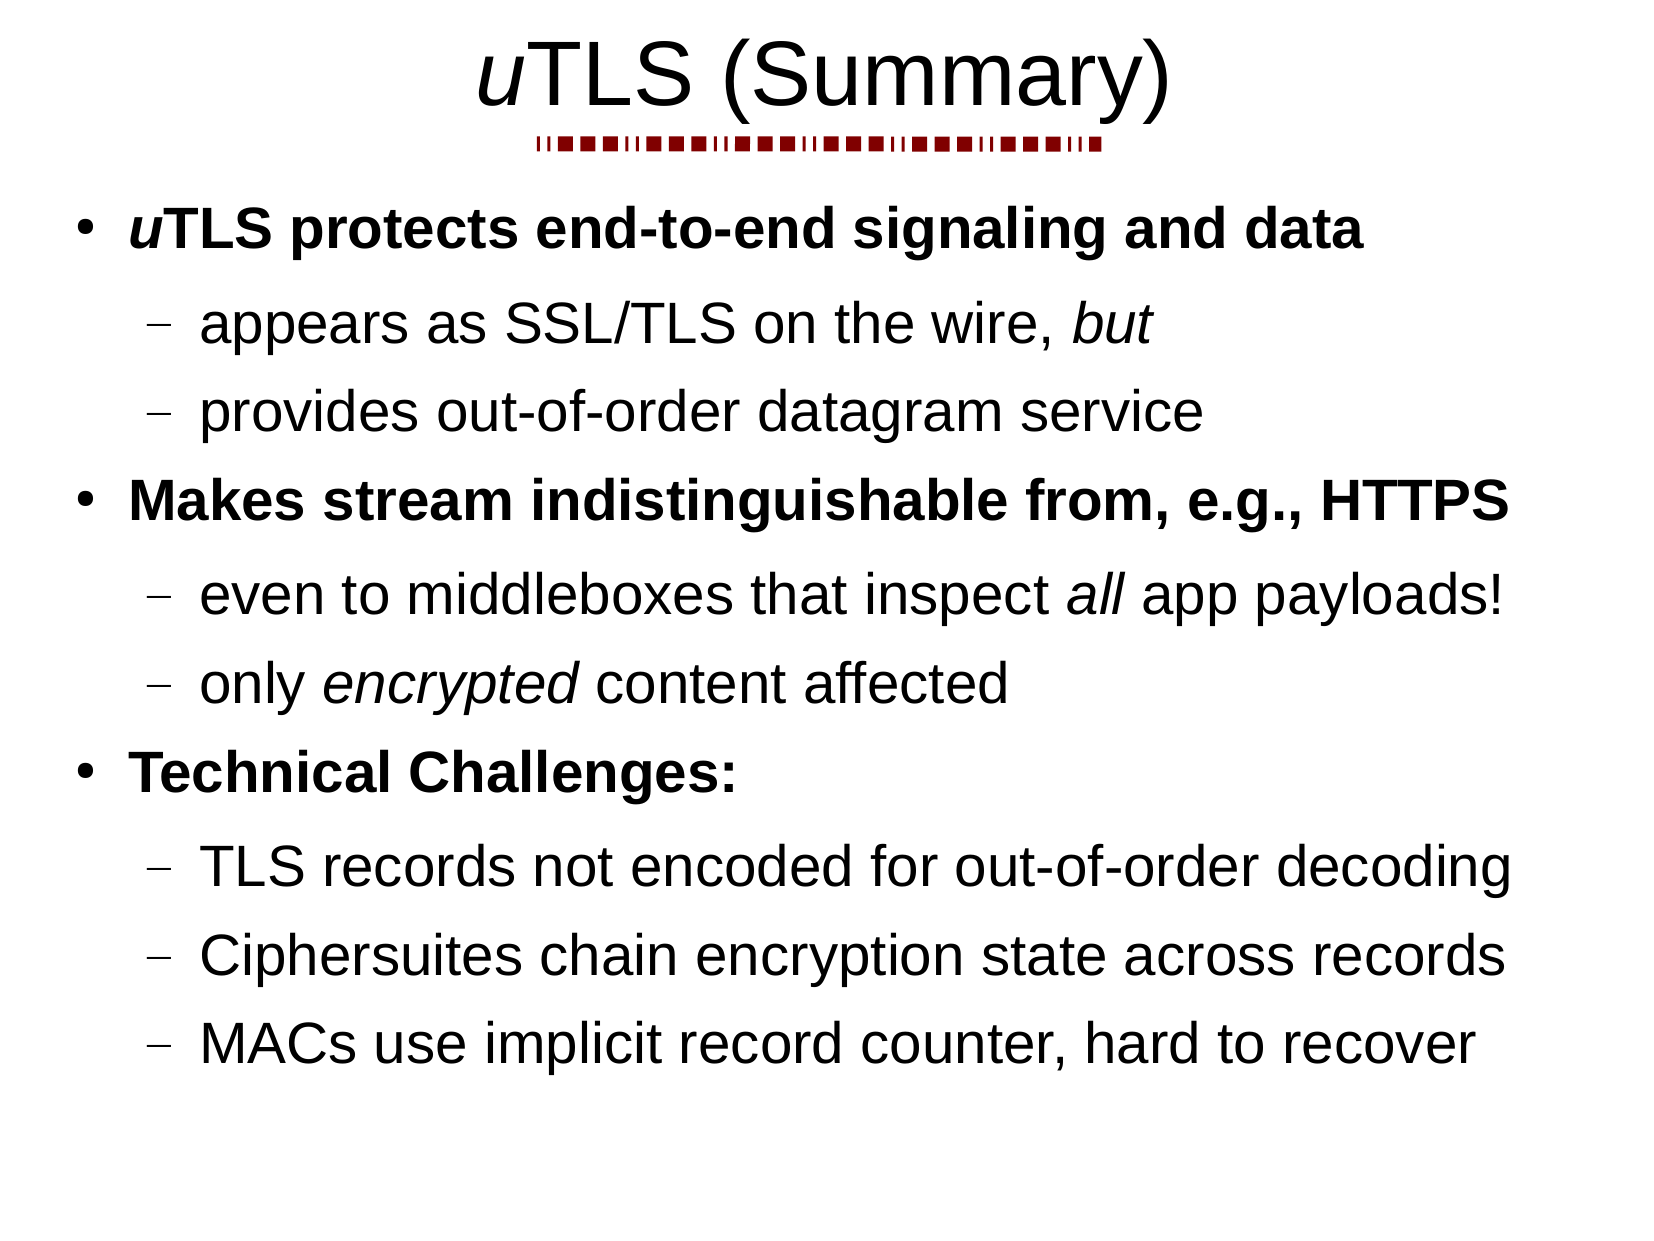

# uTLS (Summary)
uTLS protects end-to-end signaling and data
appears as SSL/TLS on the wire, but
provides out-of-order datagram service
Makes stream indistinguishable from, e.g., HTTPS
even to middleboxes that inspect all app payloads!
only encrypted content affected
Technical Challenges:
TLS records not encoded for out-of-order decoding
Ciphersuites chain encryption state across records
MACs use implicit record counter, hard to recover